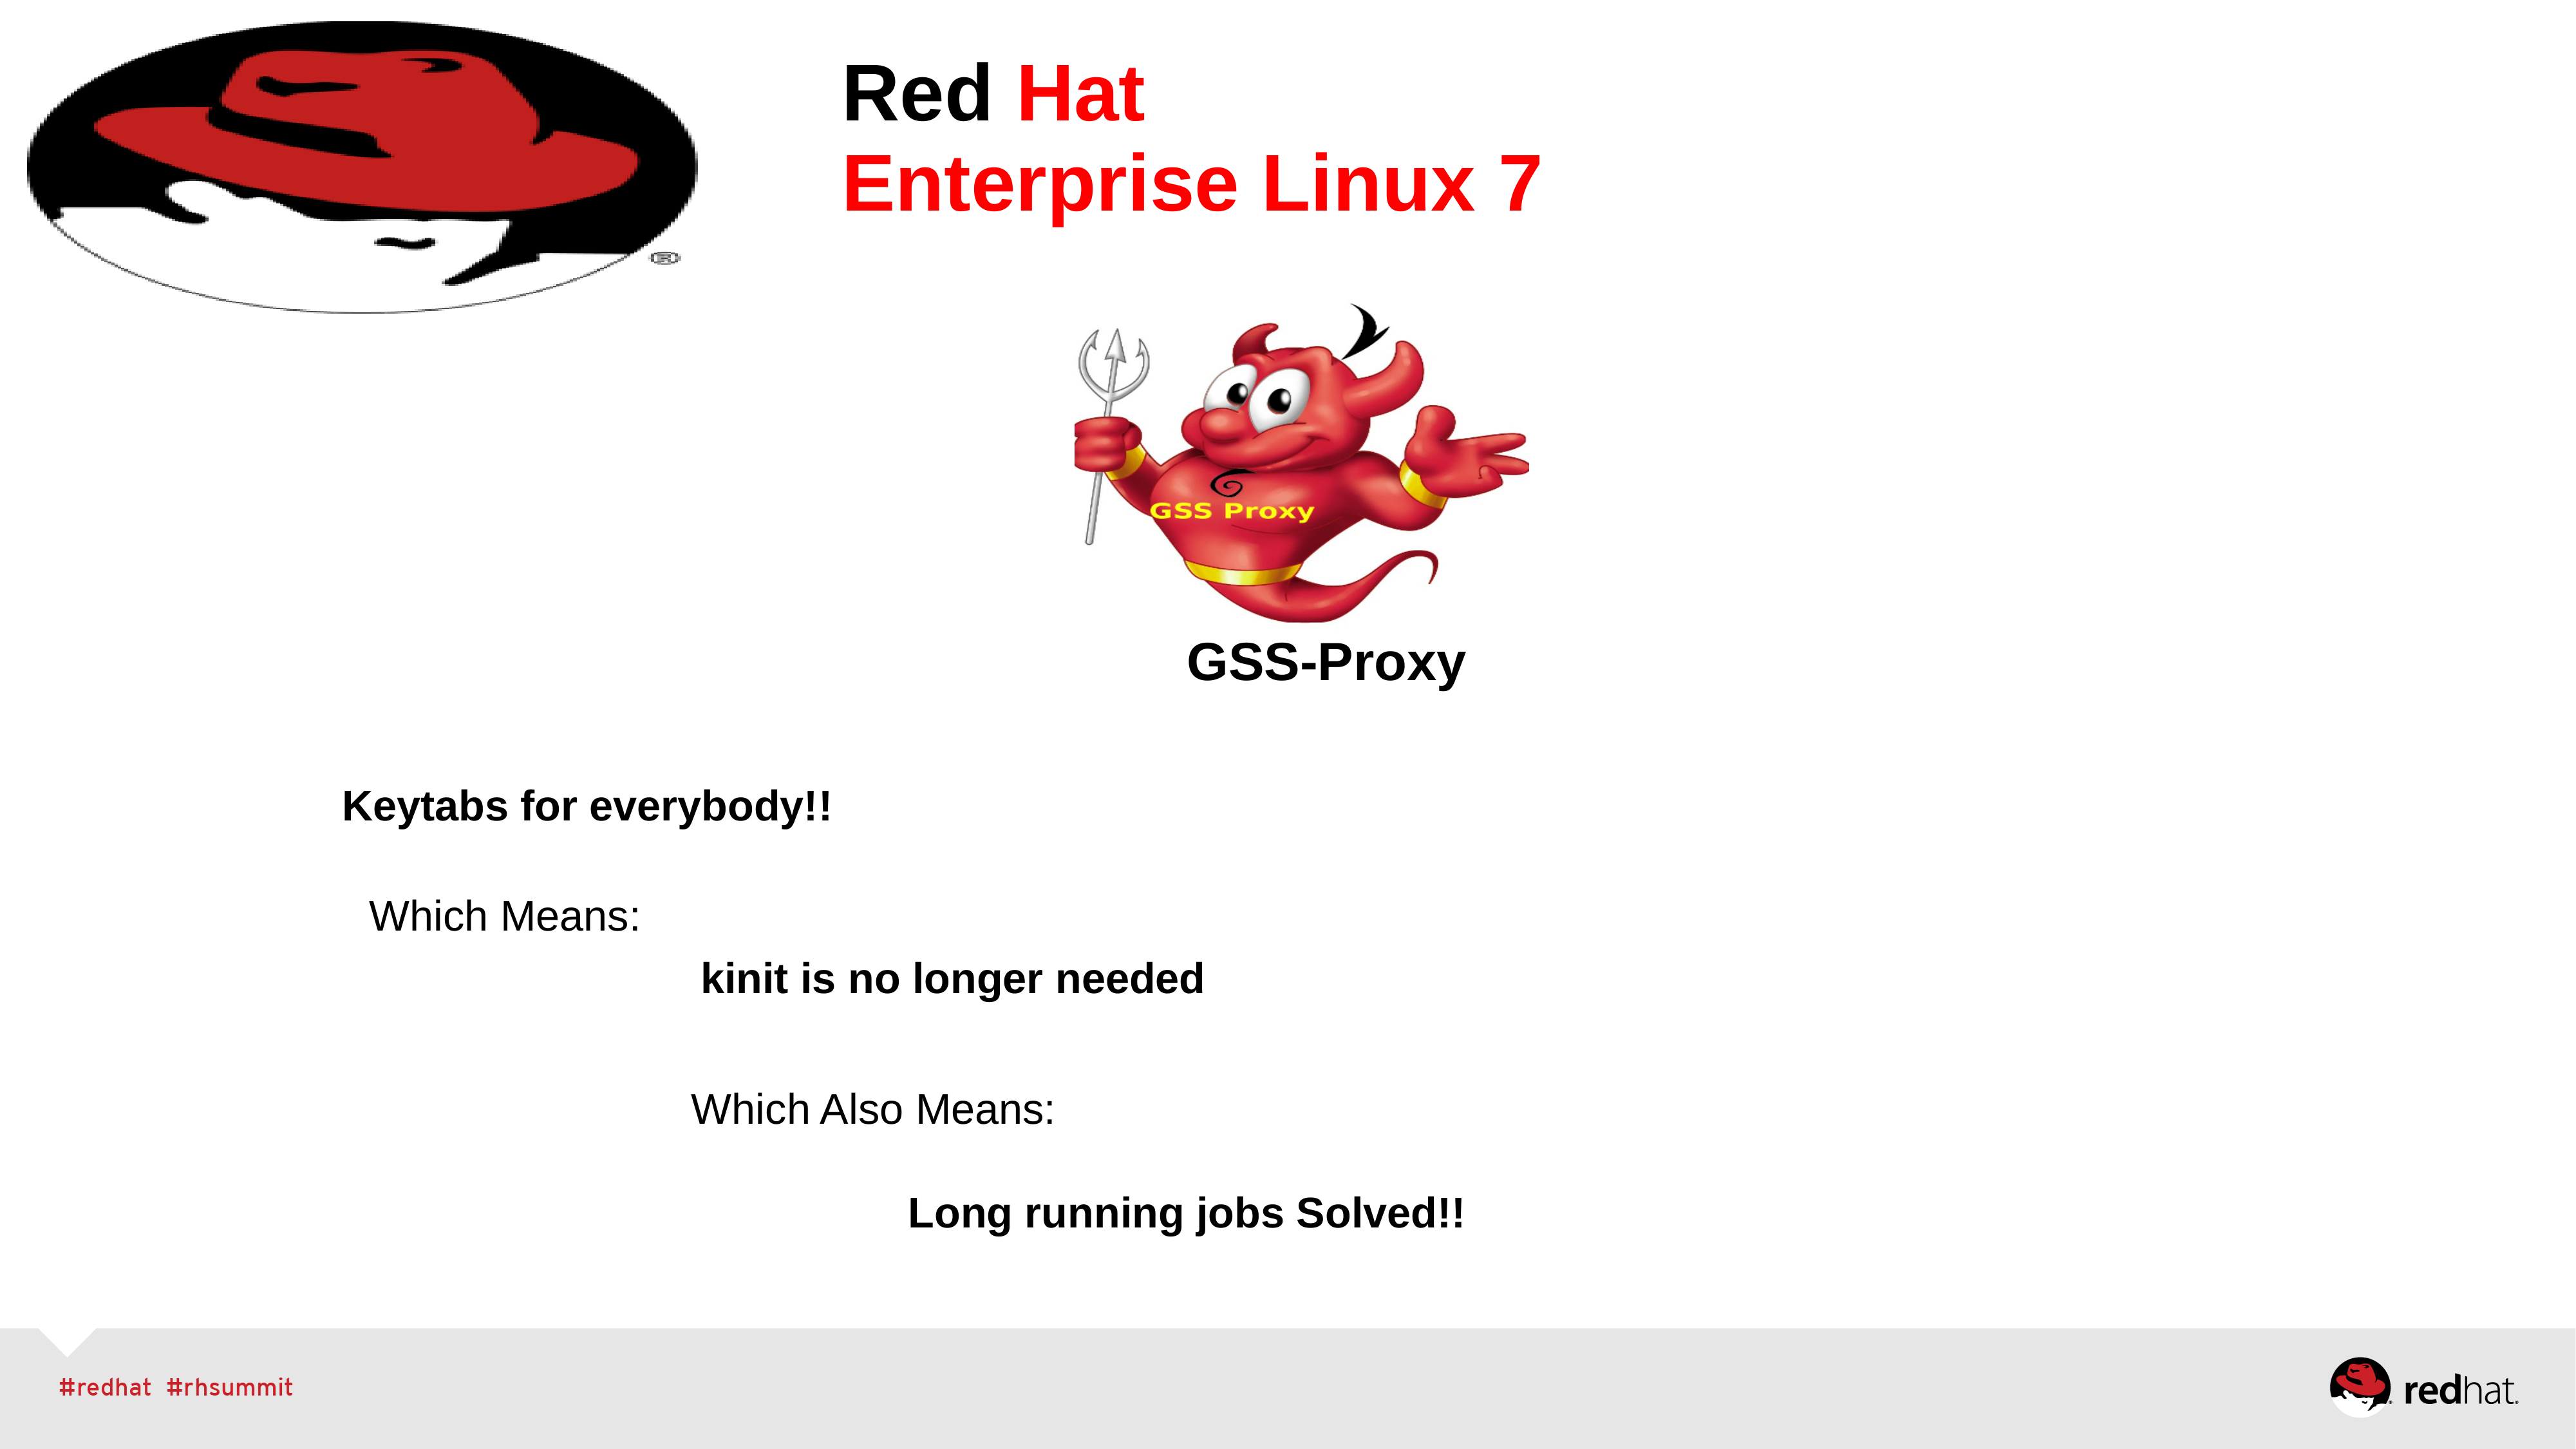

Red Hat
Enterprise Linux 7
GSS-Proxy
Keytabs for everybody!!
Which Means:
kinit is no longer needed
Which Also Means:
Long running jobs Solved!!